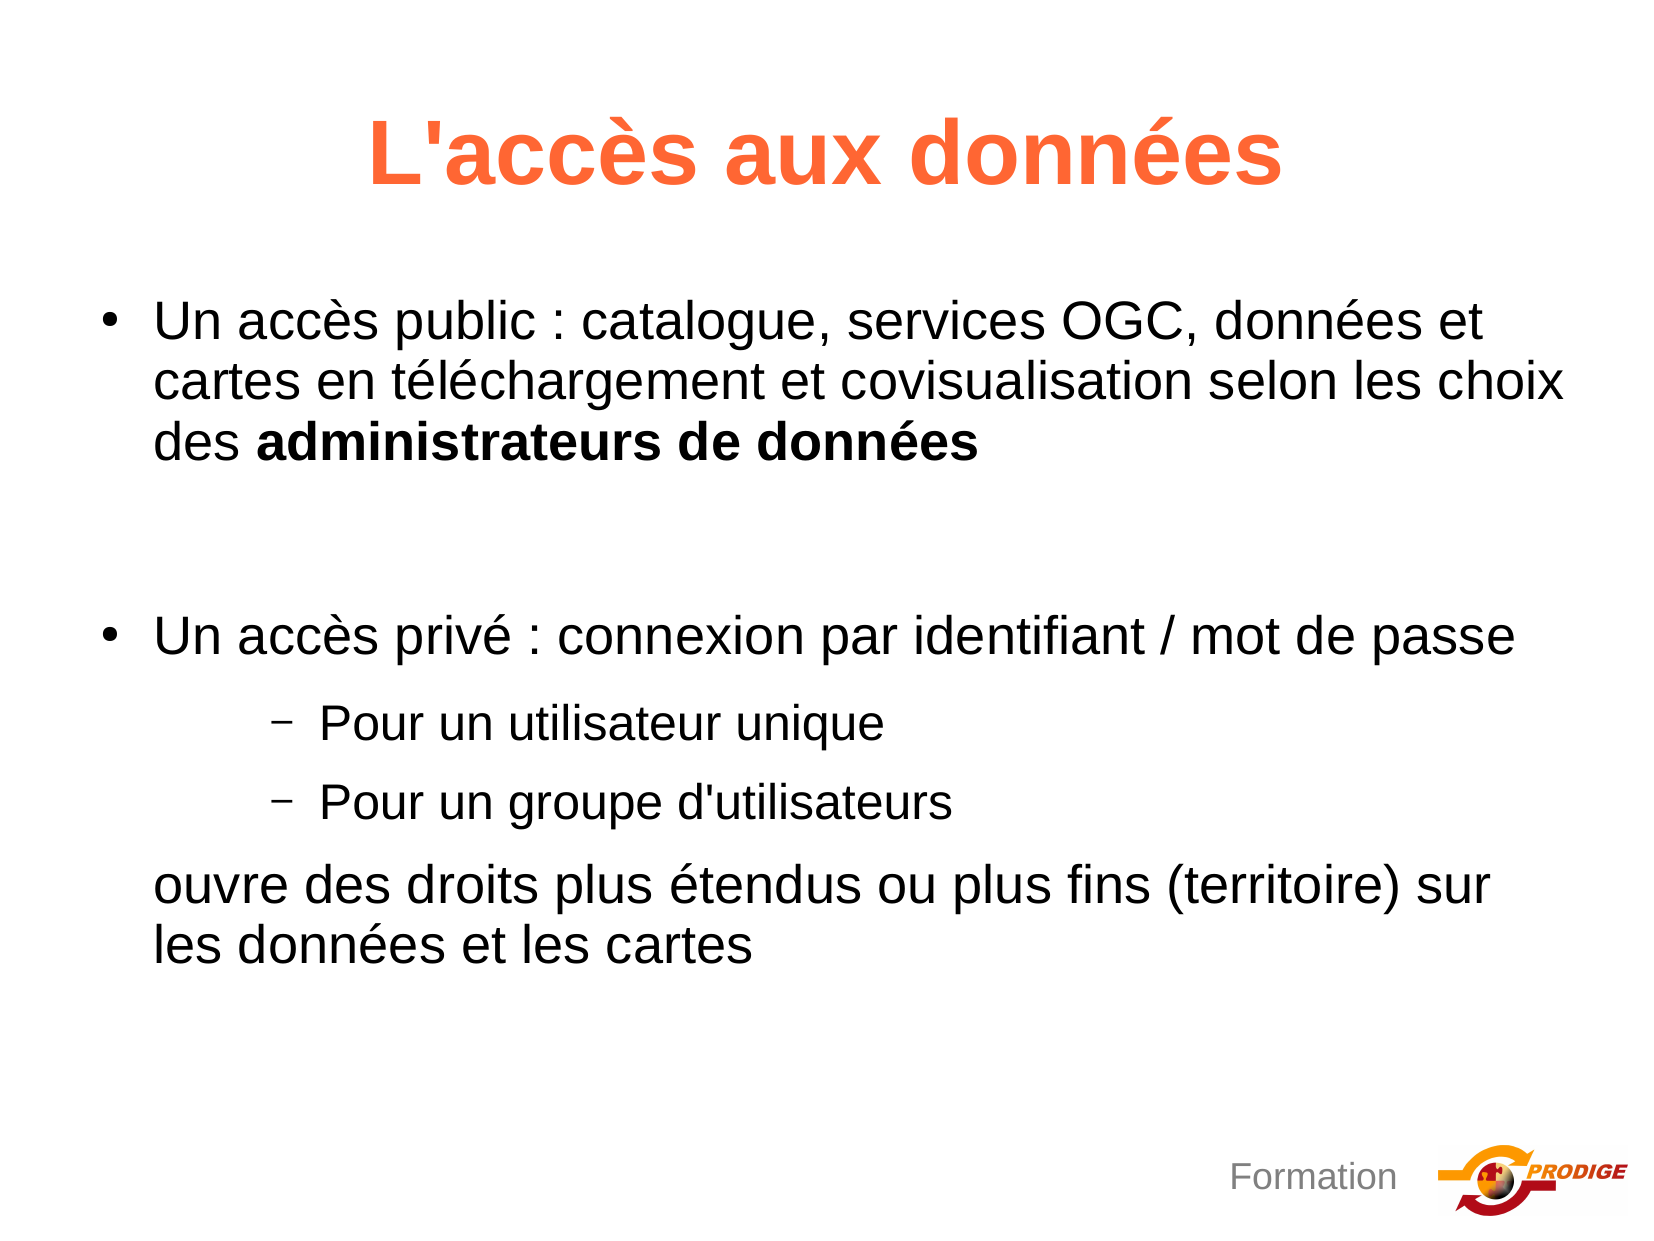

# L'accès aux données
Un accès public : catalogue, services OGC, données et cartes en téléchargement et covisualisation selon les choix des administrateurs de données
Un accès privé : connexion par identifiant / mot de passe
Pour un utilisateur unique
Pour un groupe d'utilisateurs
ouvre des droits plus étendus ou plus fins (territoire) sur les données et les cartes